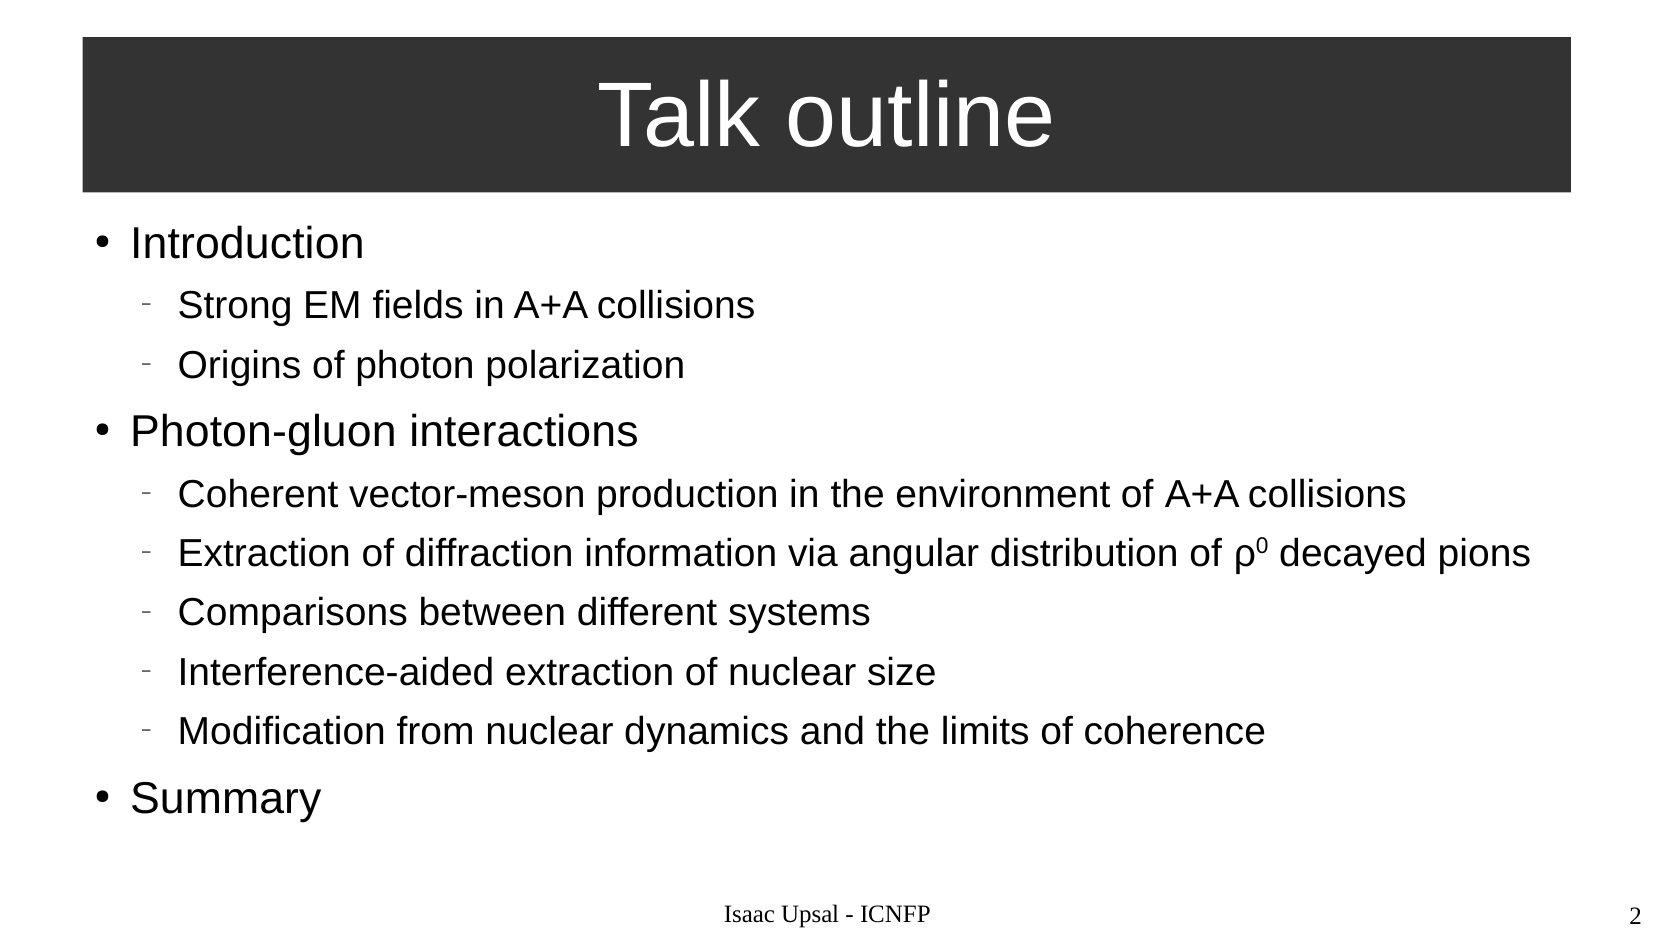

# Talk outline
Introduction
Strong EM fields in A+A collisions
Origins of photon polarization
Photon-gluon interactions
Coherent vector-meson production in the environment of A+A collisions
Extraction of diffraction information via angular distribution of ρ0 decayed pions
Comparisons between different systems
Interference-aided extraction of nuclear size
Modification from nuclear dynamics and the limits of coherence
Summary
Isaac Upsal - ICNFP
2